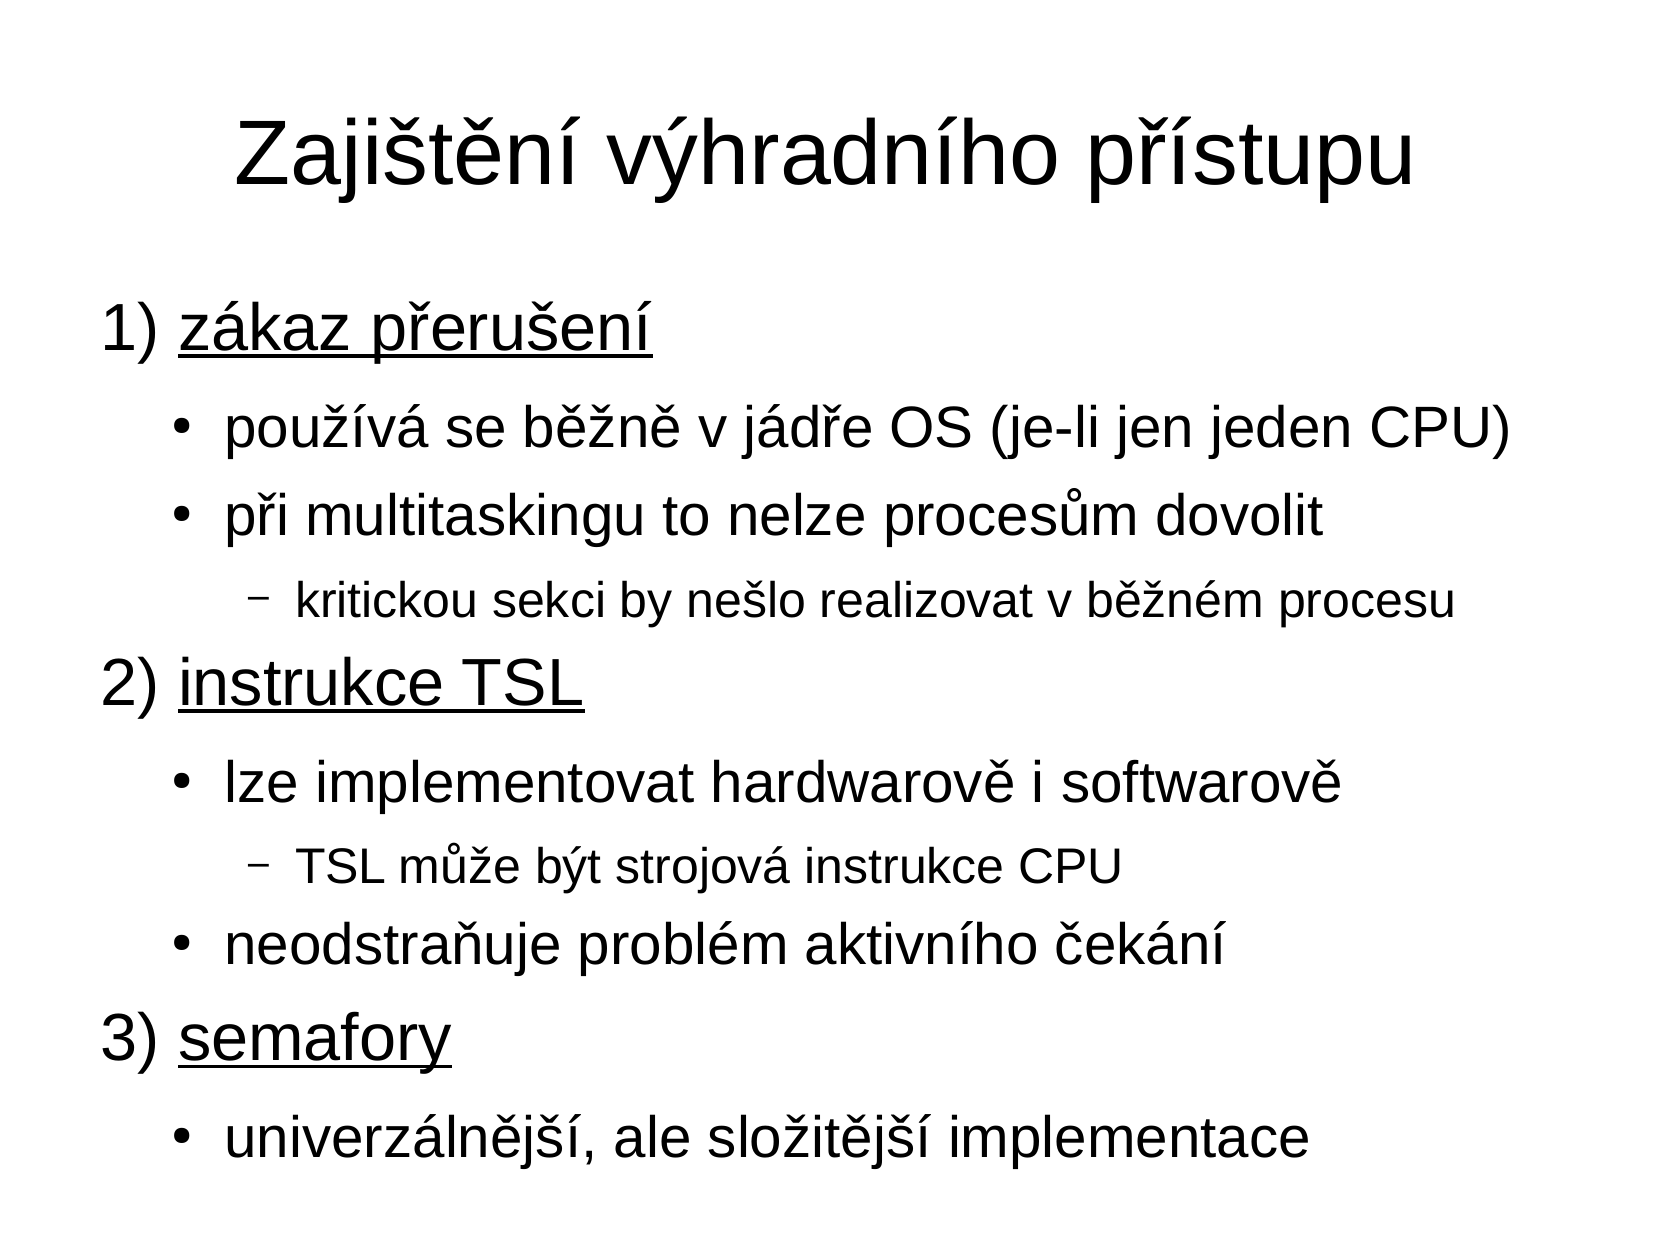

# Zajištění výhradního přístupu
 zákaz přerušení
používá se běžně v jádře OS (je-li jen jeden CPU)
při multitaskingu to nelze procesům dovolit
kritickou sekci by nešlo realizovat v běžném procesu
 instrukce TSL
lze implementovat hardwarově i softwarově
TSL může být strojová instrukce CPU
neodstraňuje problém aktivního čekání
 semafory
univerzálnější, ale složitější implementace